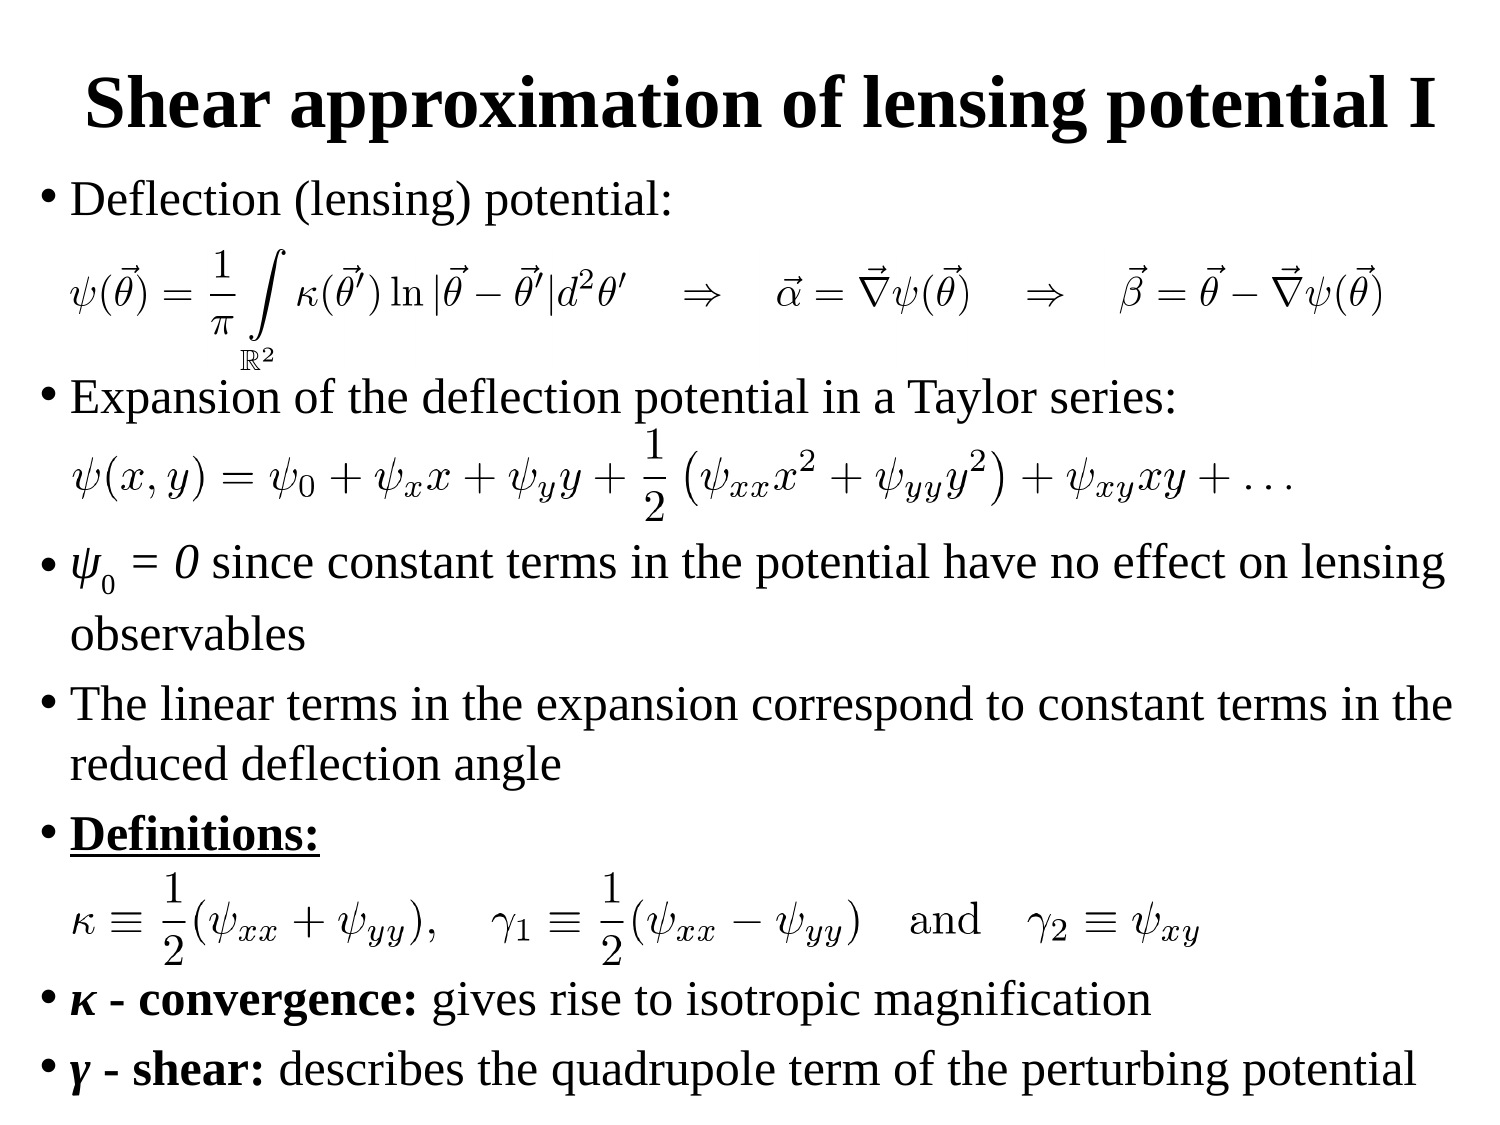

# Shear approximation of lensing potential I
Deflection (lensing) potential:
Expansion of the deflection potential in a Taylor series:
ψ0 = 0 since constant terms in the potential have no effect on lensing observables
The linear terms in the expansion correspond to constant terms in the reduced deflection angle
Definitions:
κ - convergence: gives rise to isotropic magnification
γ - shear: describes the quadrupole term of the perturbing potential